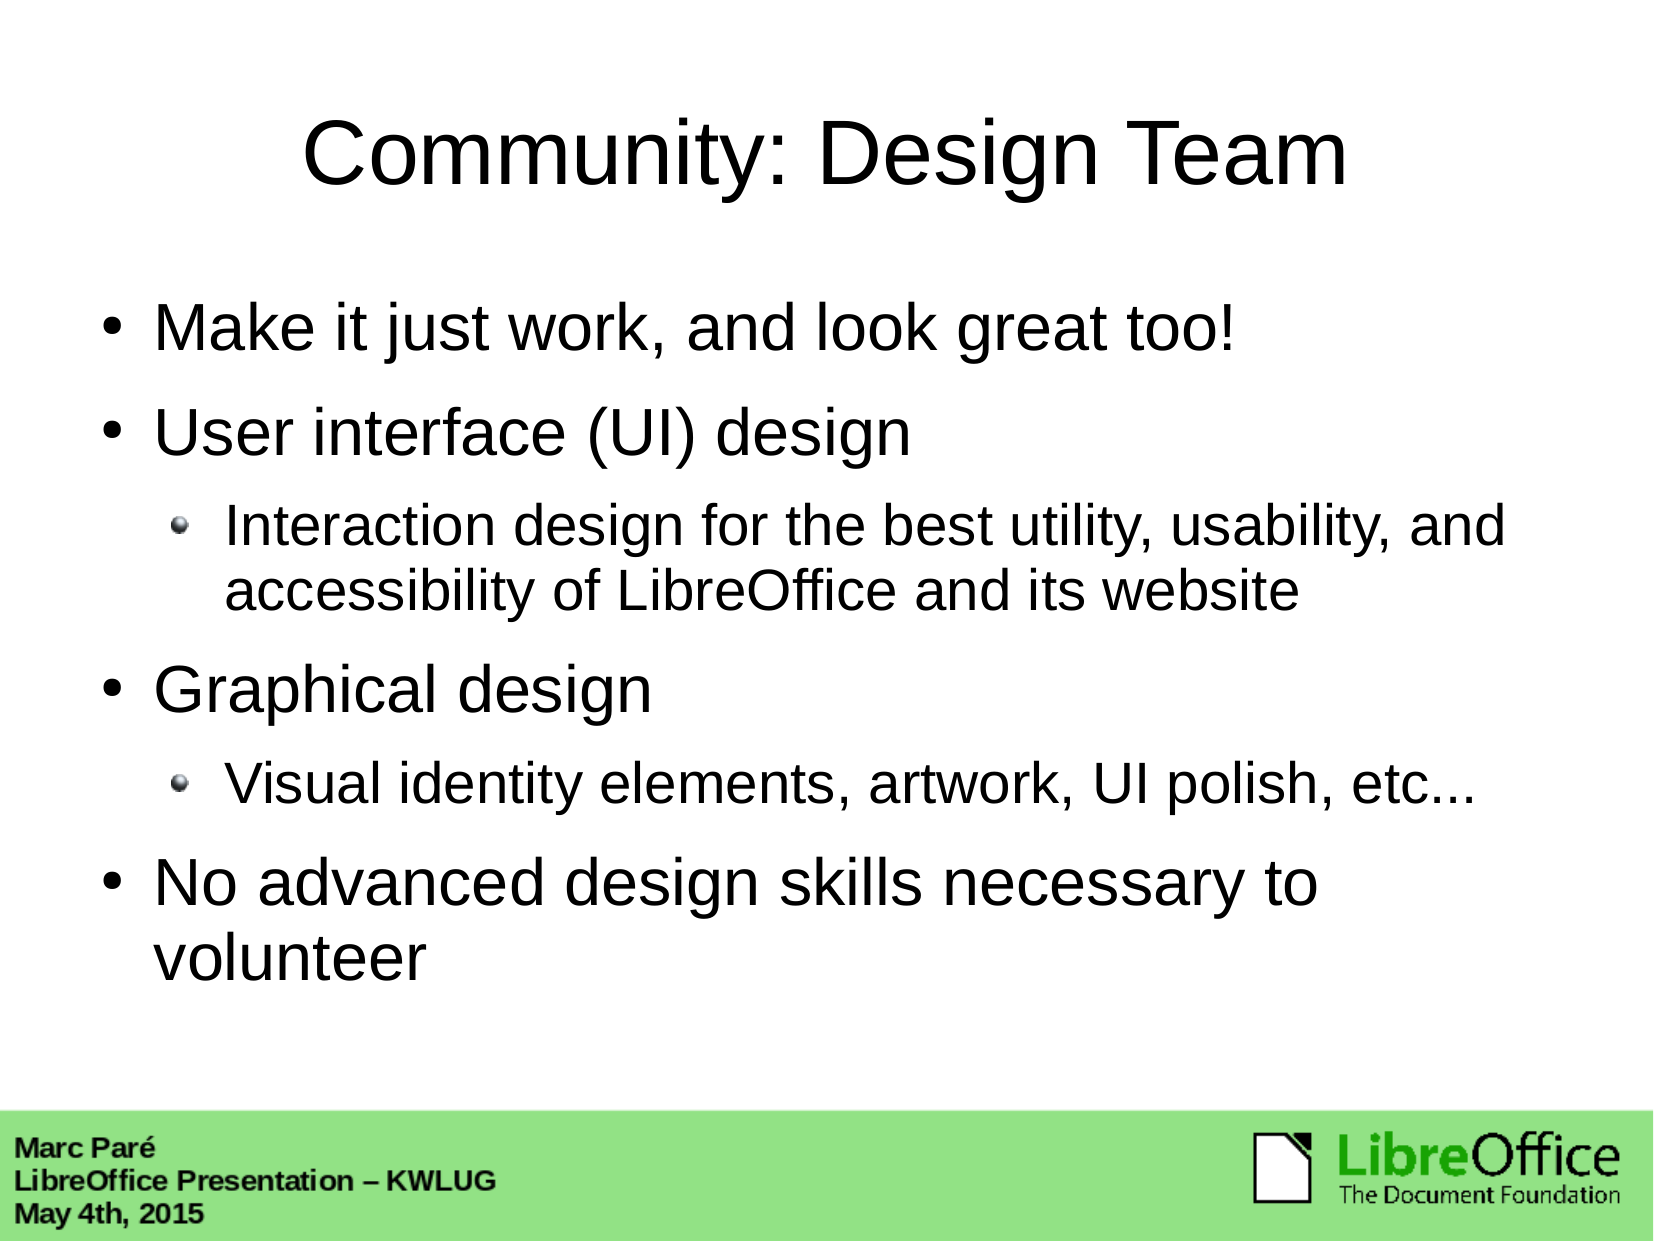

# Community: Design Team
Make it just work, and look great too!
User interface (UI) design
Interaction design for the best utility, usability, and accessibility of LibreOffice and its website
Graphical design
Visual identity elements, artwork, UI polish, etc...
No advanced design skills necessary to volunteer